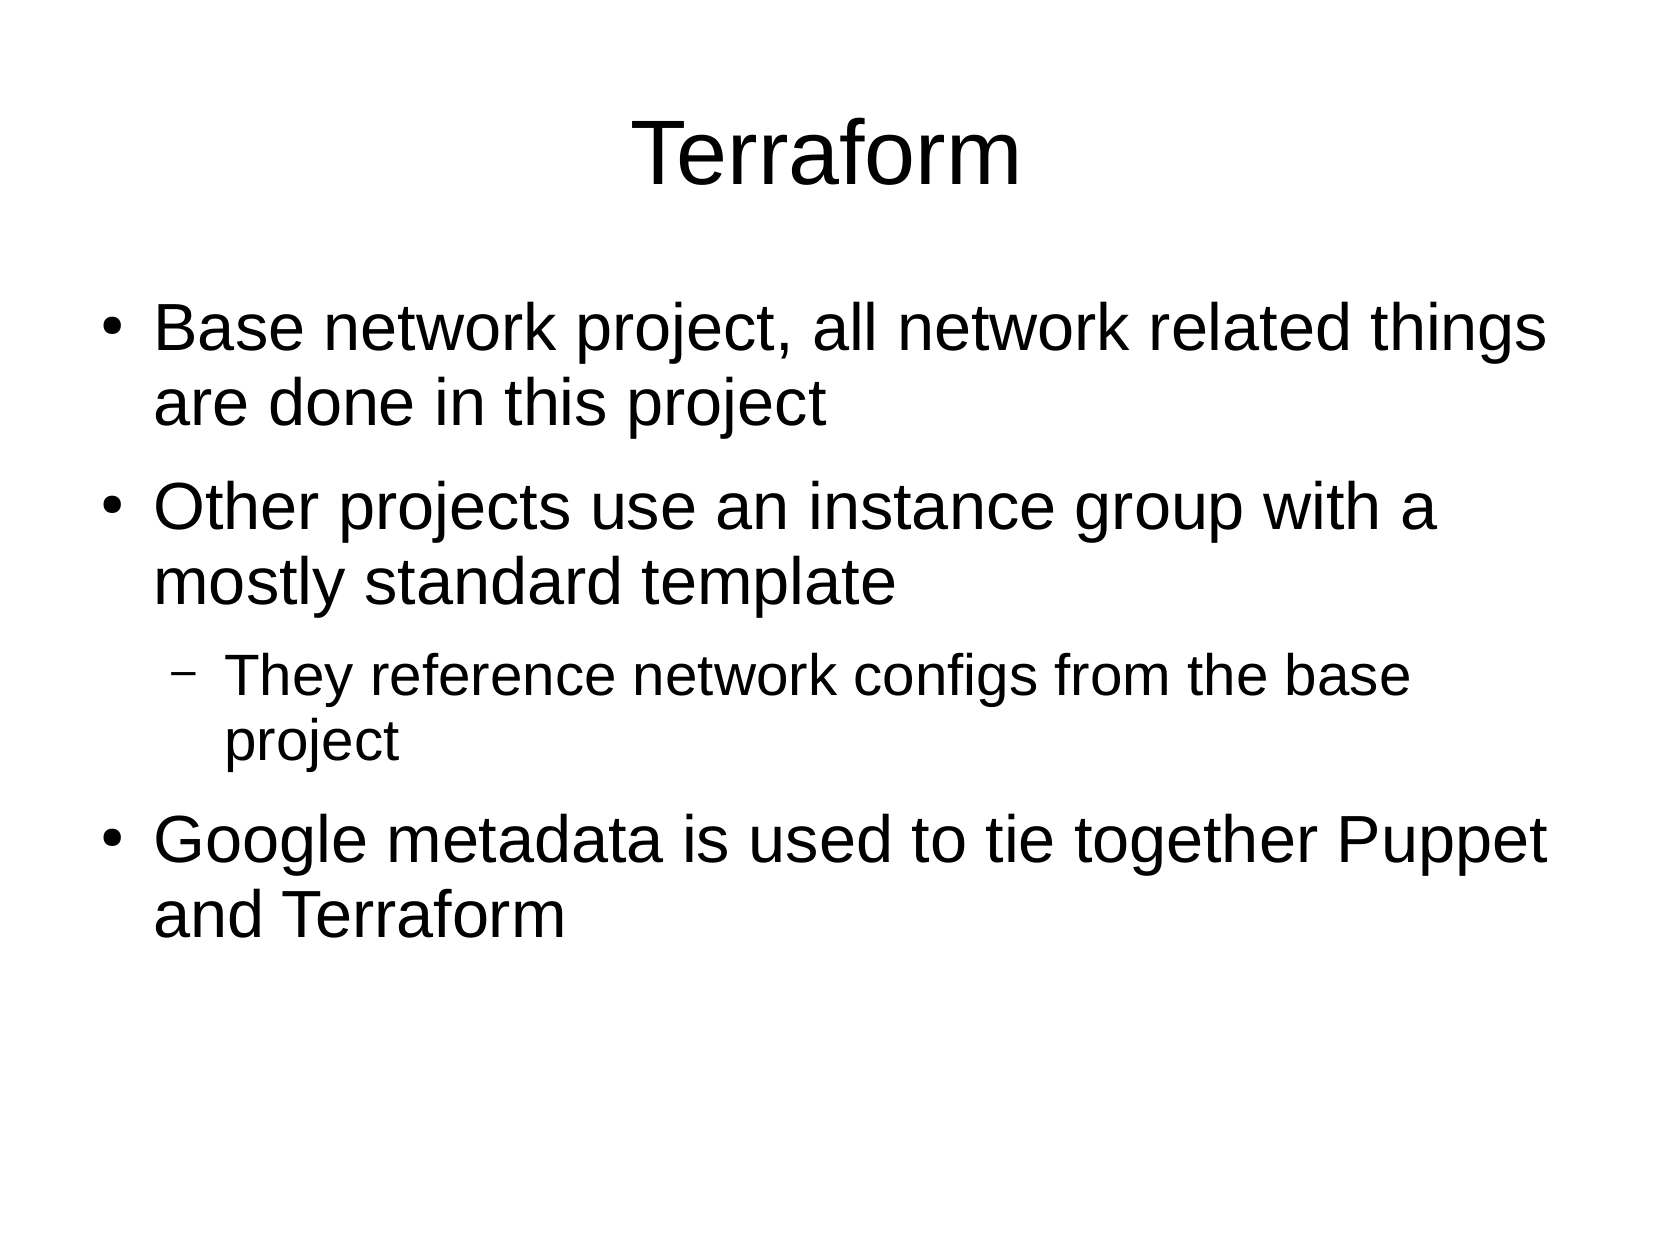

# Terraform
Base network project, all network related things are done in this project
Other projects use an instance group with a mostly standard template
They reference network configs from the base project
Google metadata is used to tie together Puppet and Terraform